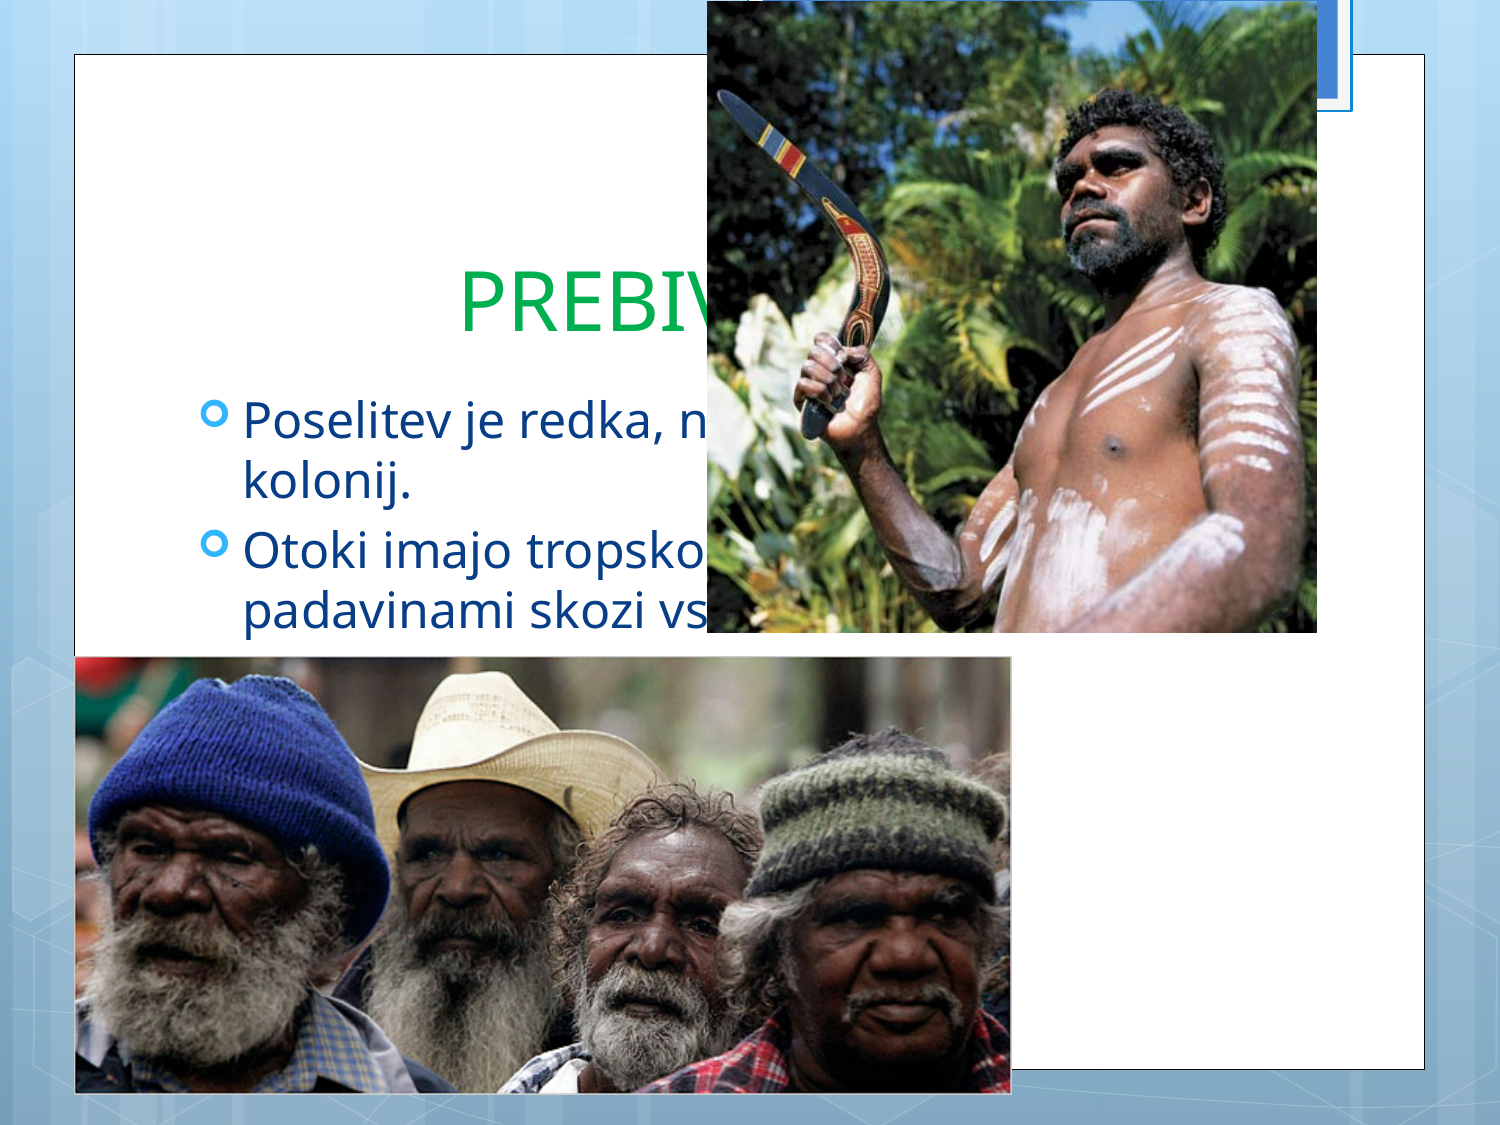

# PREBIVALSTVO
Poselitev je redka, nekateri otoki so v lasti kolonij.
Otoki imajo tropsko podnebje z obilnimi padavinami skozi vse leto.